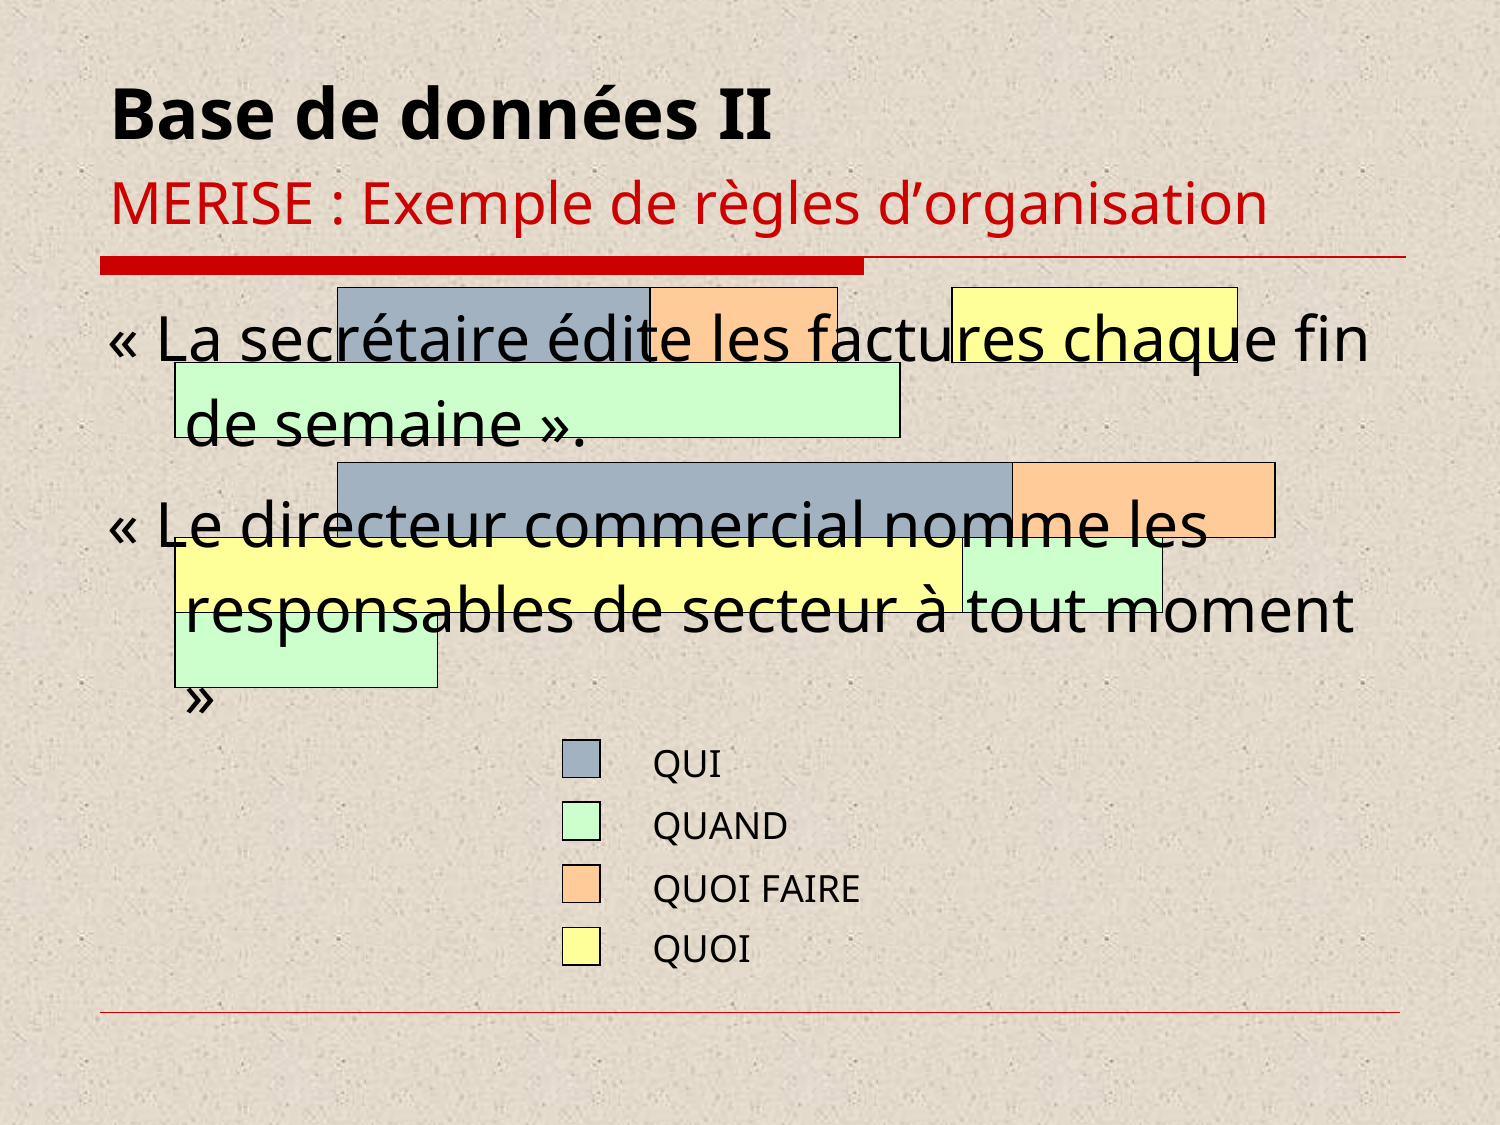

Base de données II
MERISE : Exemple de règles d’organisation
# « La secrétaire édite les factures chaque fin de semaine ».
« Le directeur commercial nomme les responsables de secteur à tout moment »
QUI
QUAND
QUOI FAIRE
QUOI